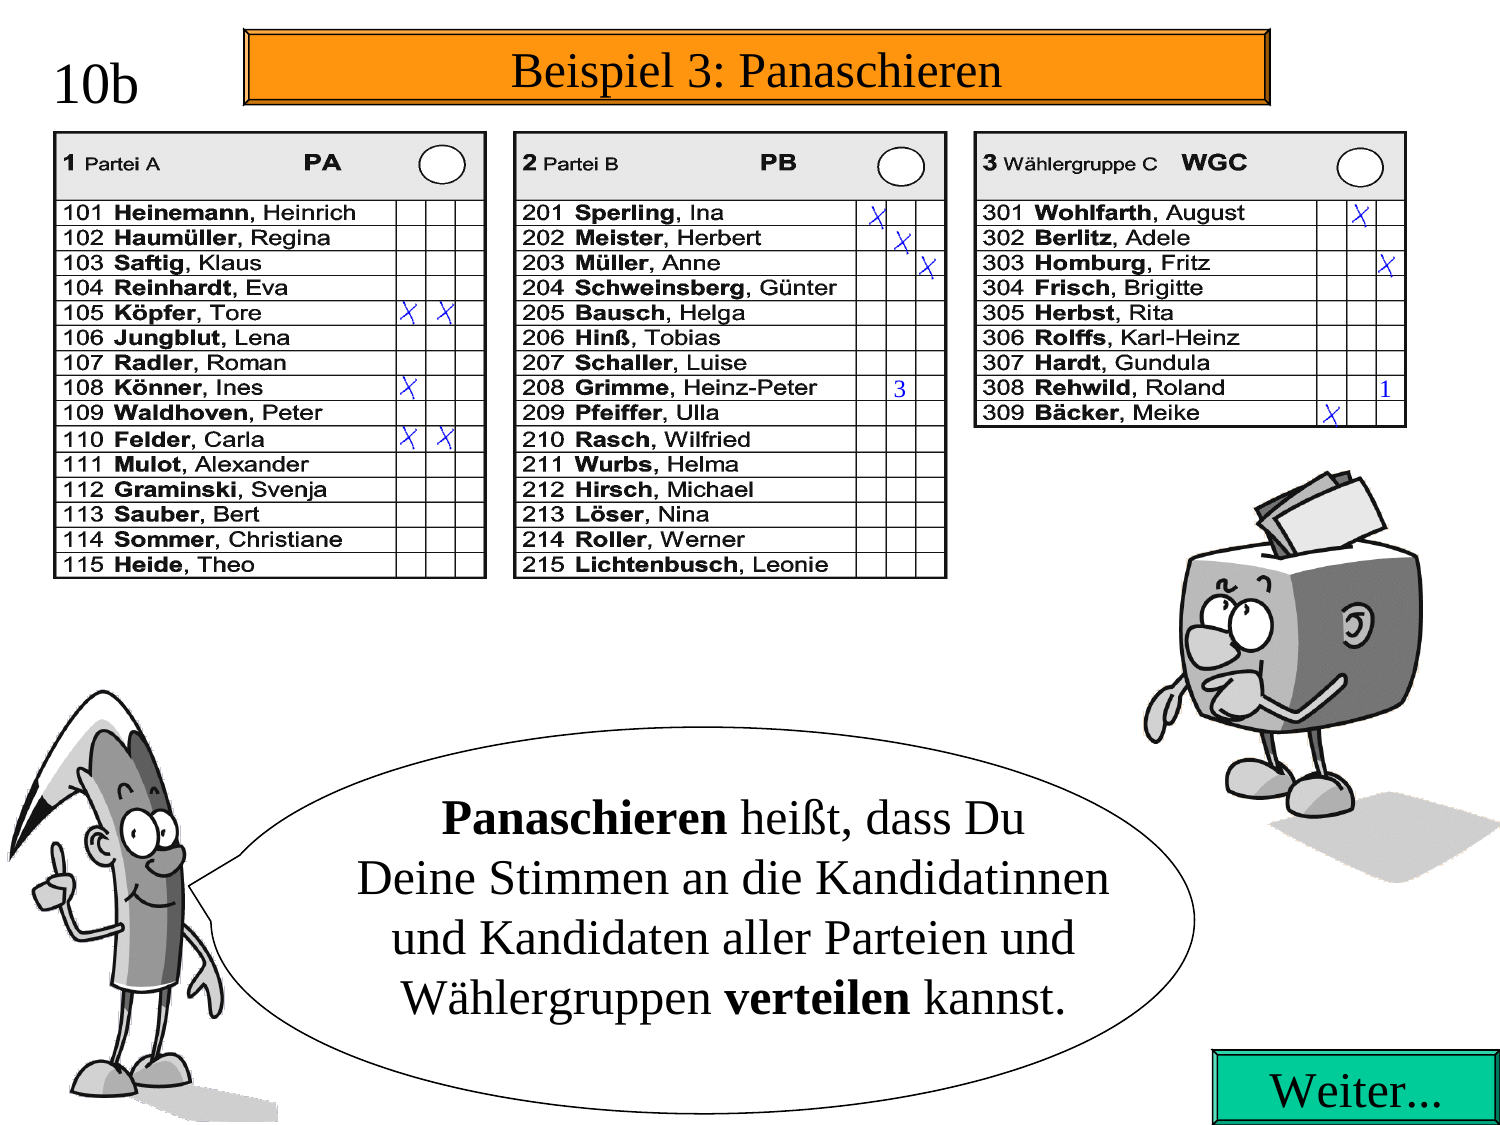

Beispiel 3: Panaschieren
10b
3
1
Panaschieren heißt, dass Du
Deine Stimmen an die Kandidatinnen
und Kandidaten aller Parteien und
Wählergruppen verteilen kannst.
Weiter...